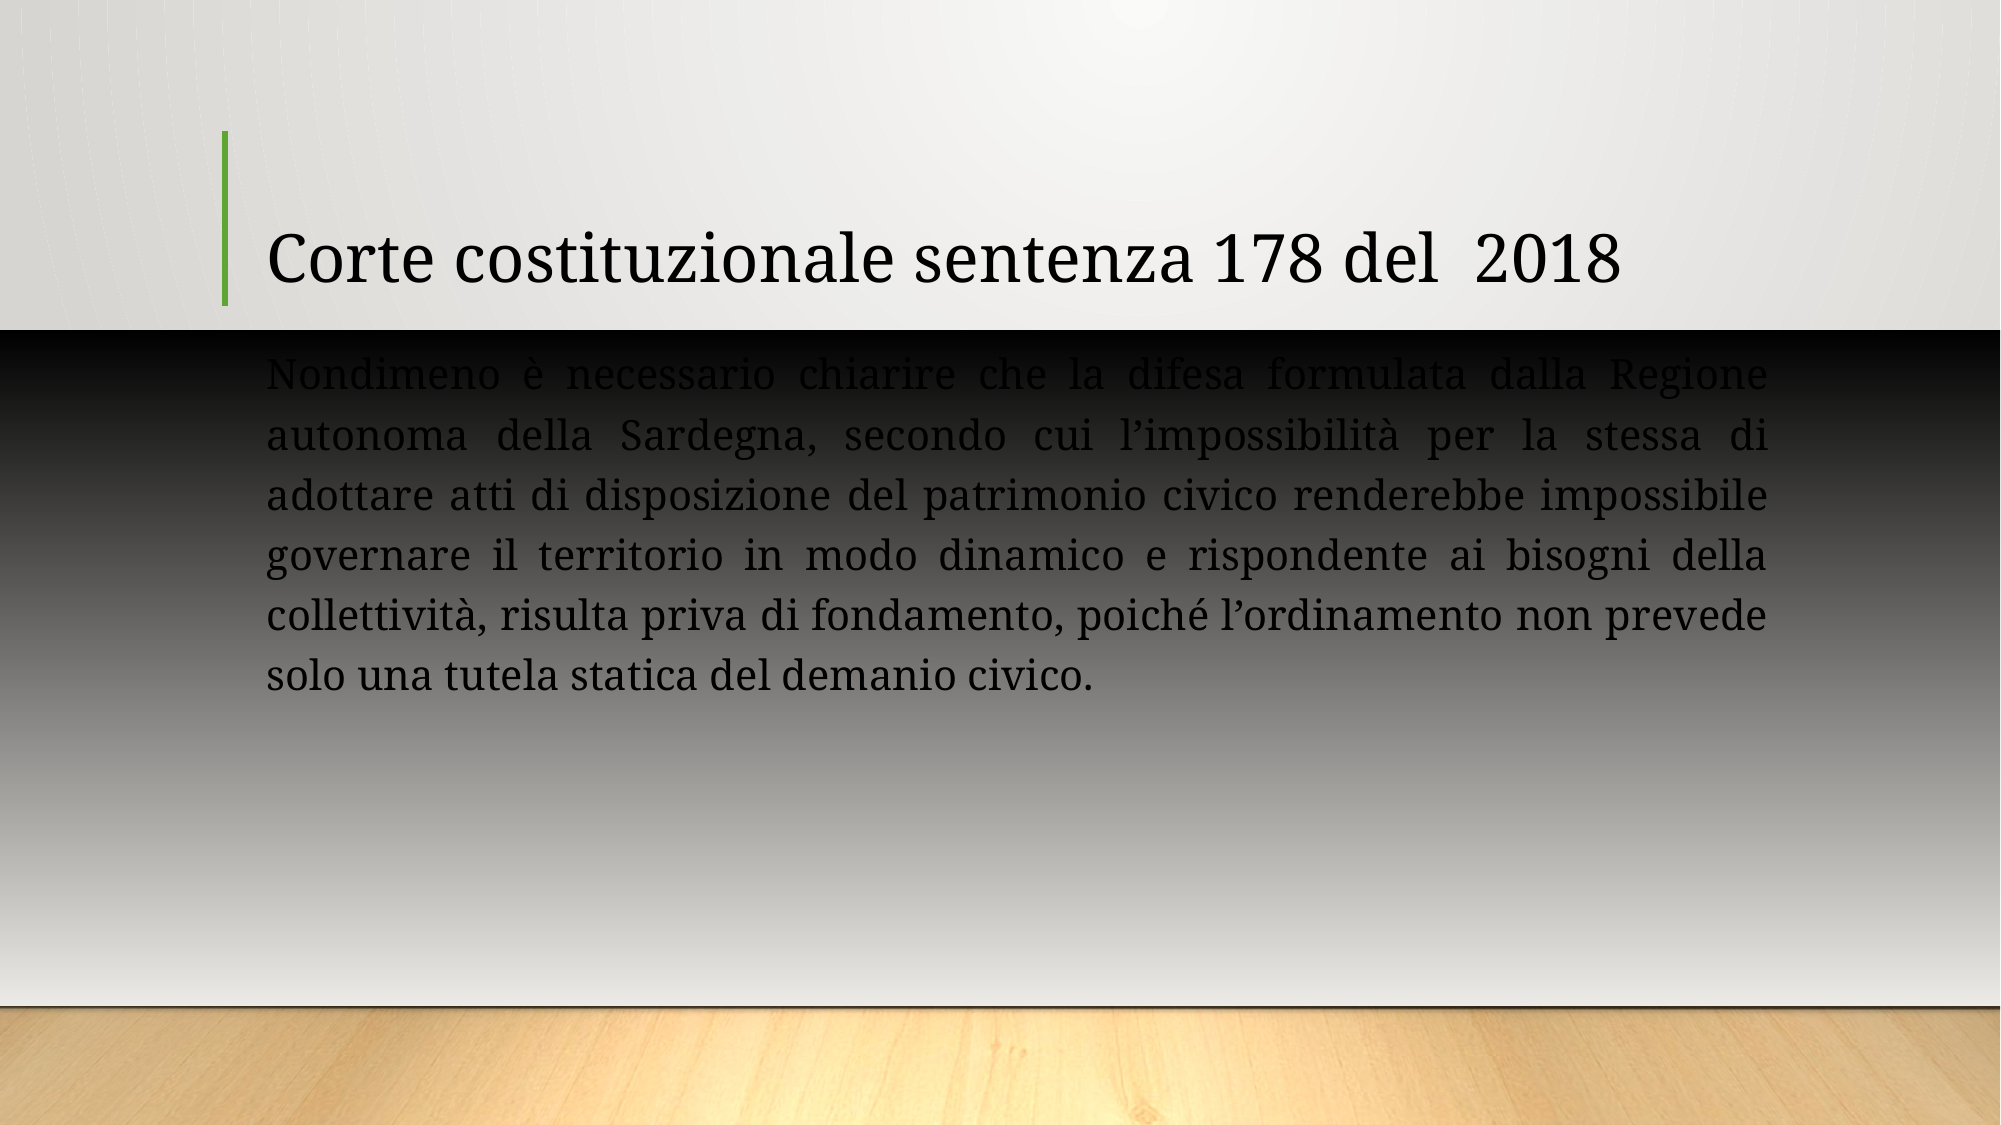

# Corte costituzionale sentenza 178 del 2018
Nondimeno è necessario chiarire che la difesa formulata dalla Regione autonoma della Sardegna, secondo cui l’impossibilità per la stessa di adottare atti di disposizione del patrimonio civico renderebbe impossibile governare il territorio in modo dinamico e rispondente ai bisogni della collettività, risulta priva di fondamento, poiché l’ordinamento non prevede solo una tutela statica del demanio civico.